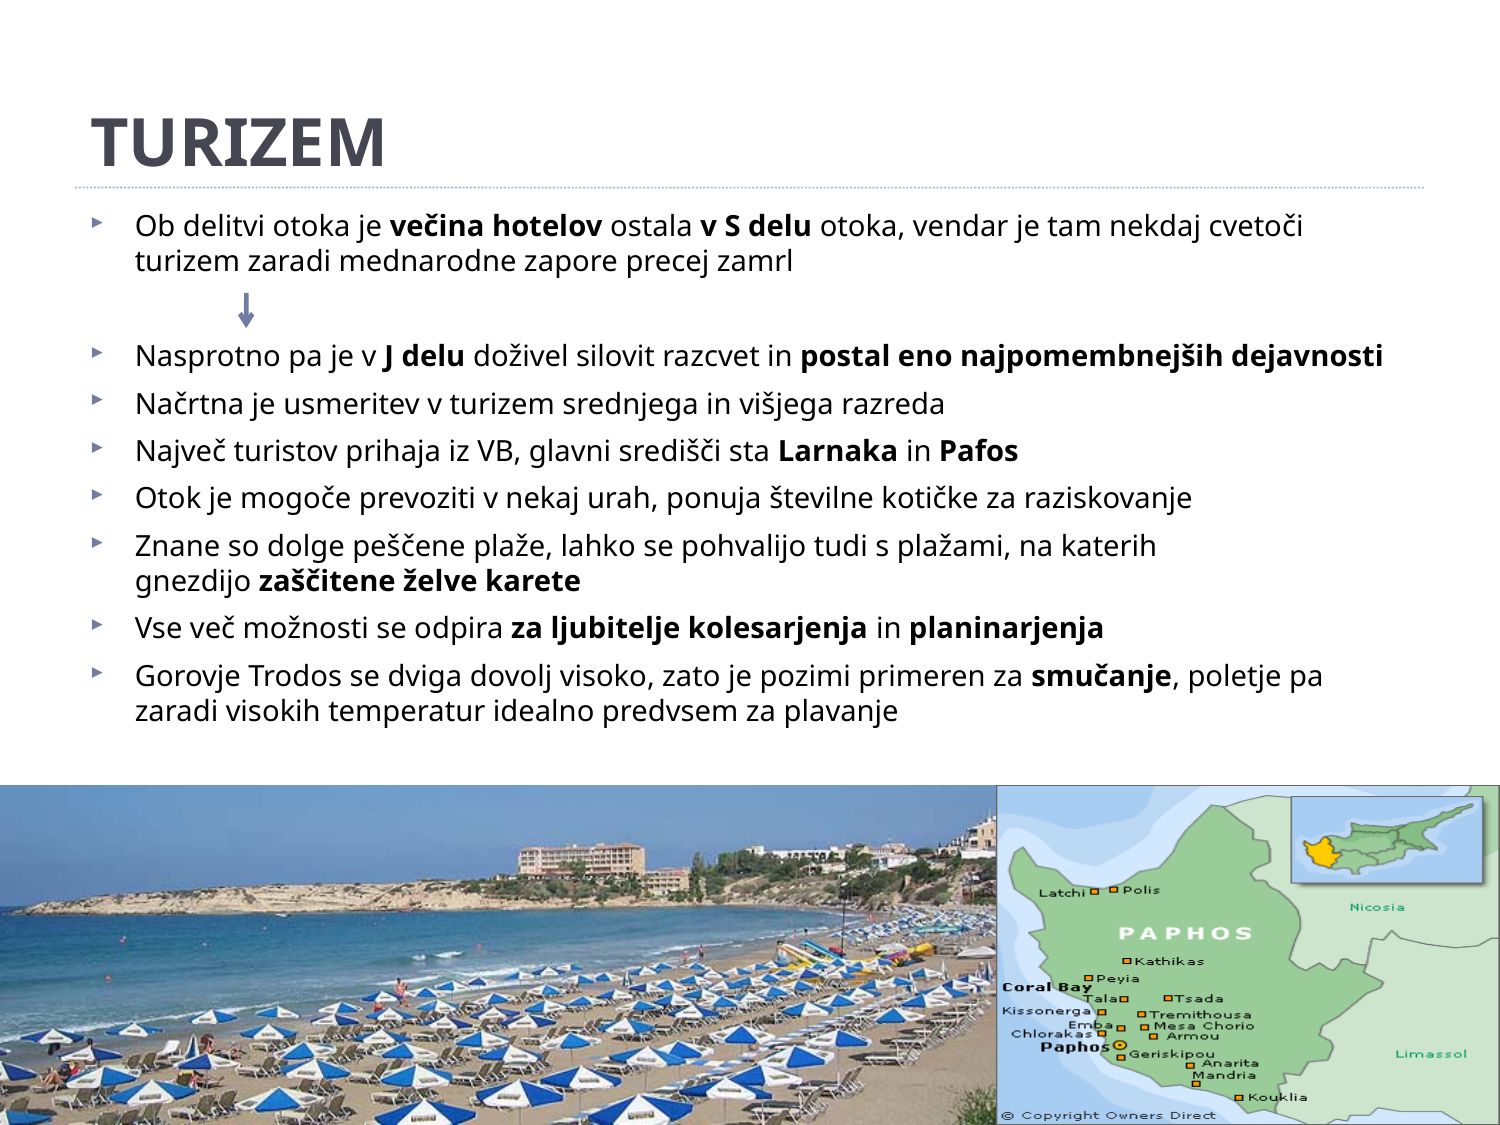

# TURIZEM
Ob delitvi otoka je večina hotelov ostala v S delu otoka, vendar je tam nekdaj cvetoči turizem zaradi mednarodne zapore precej zamrl
Nasprotno pa je v J delu doživel silovit razcvet in postal eno najpomembnejših dejavnosti
Načrtna je usmeritev v turizem srednjega in višjega razreda
Največ turistov prihaja iz VB, glavni središči sta Larnaka in Pafos
Otok je mogoče prevoziti v nekaj urah, ponuja številne kotičke za raziskovanje
Znane so dolge peščene plaže, lahko se pohvalijo tudi s plažami, na katerih gnezdijo zaščitene želve karete
Vse več možnosti se odpira za ljubitelje kolesarjenja in planinarjenja
Gorovje Trodos se dviga dovolj visoko, zato je pozimi primeren za smučanje, poletje pa zaradi visokih temperatur idealno predvsem za plavanje